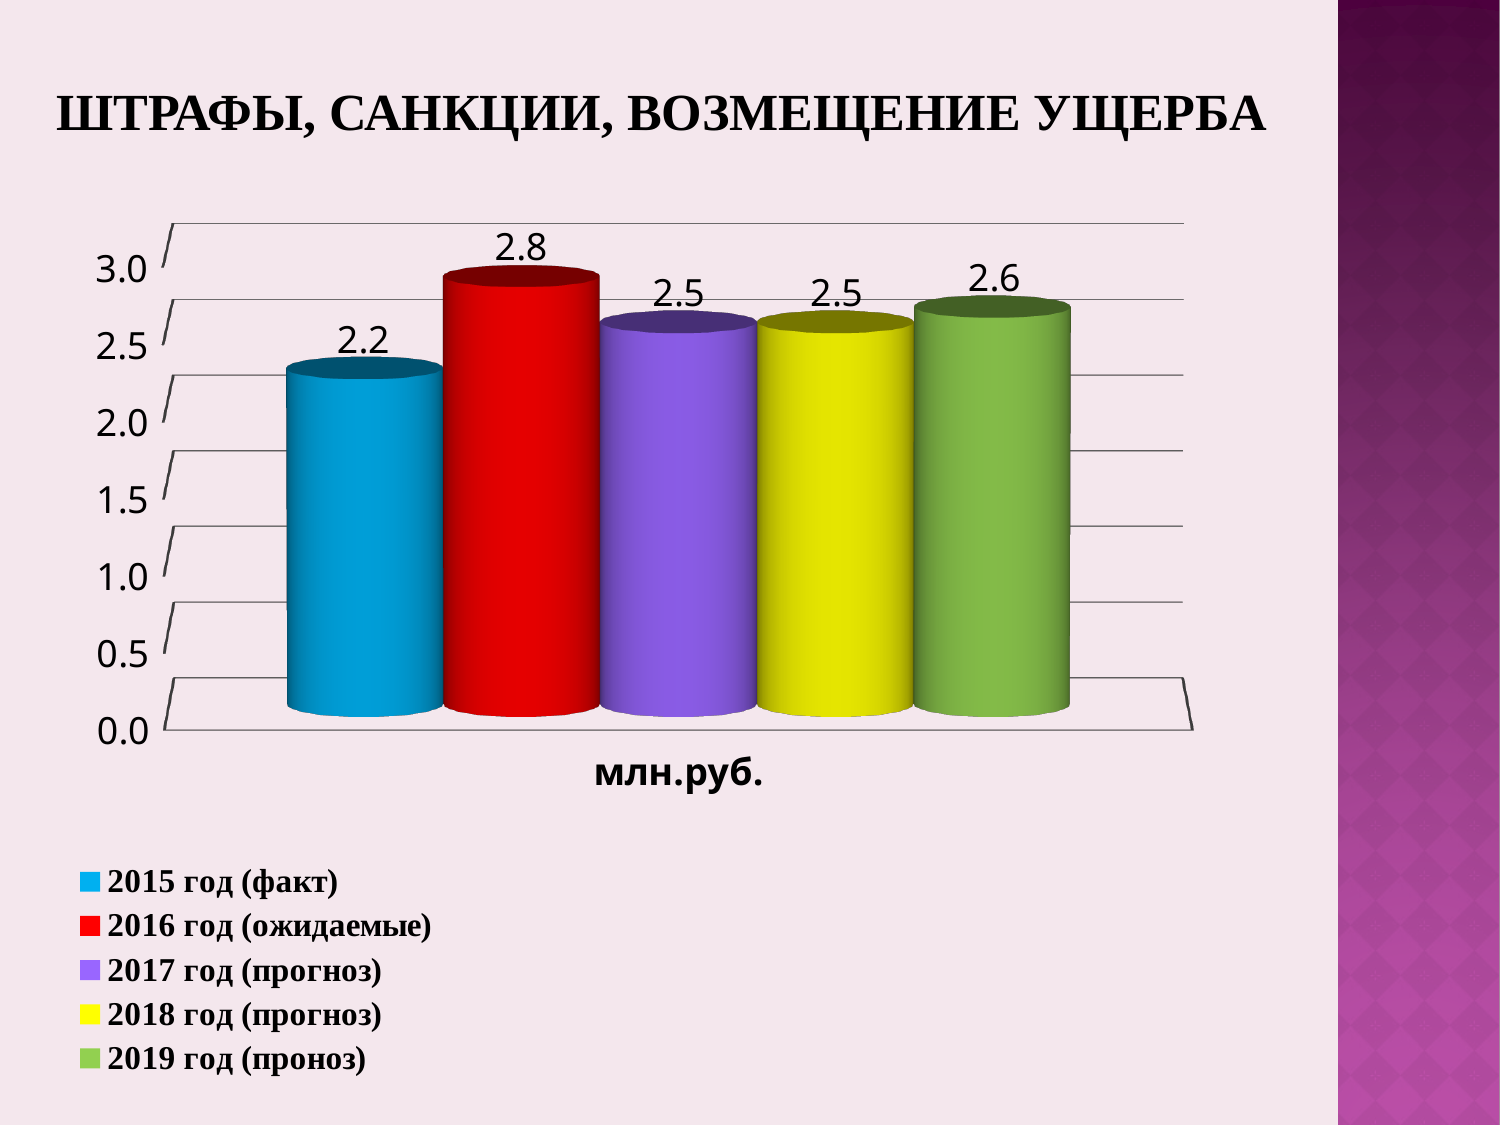

# Штрафы, санкции, возмещение ущерба
[unsupported chart]